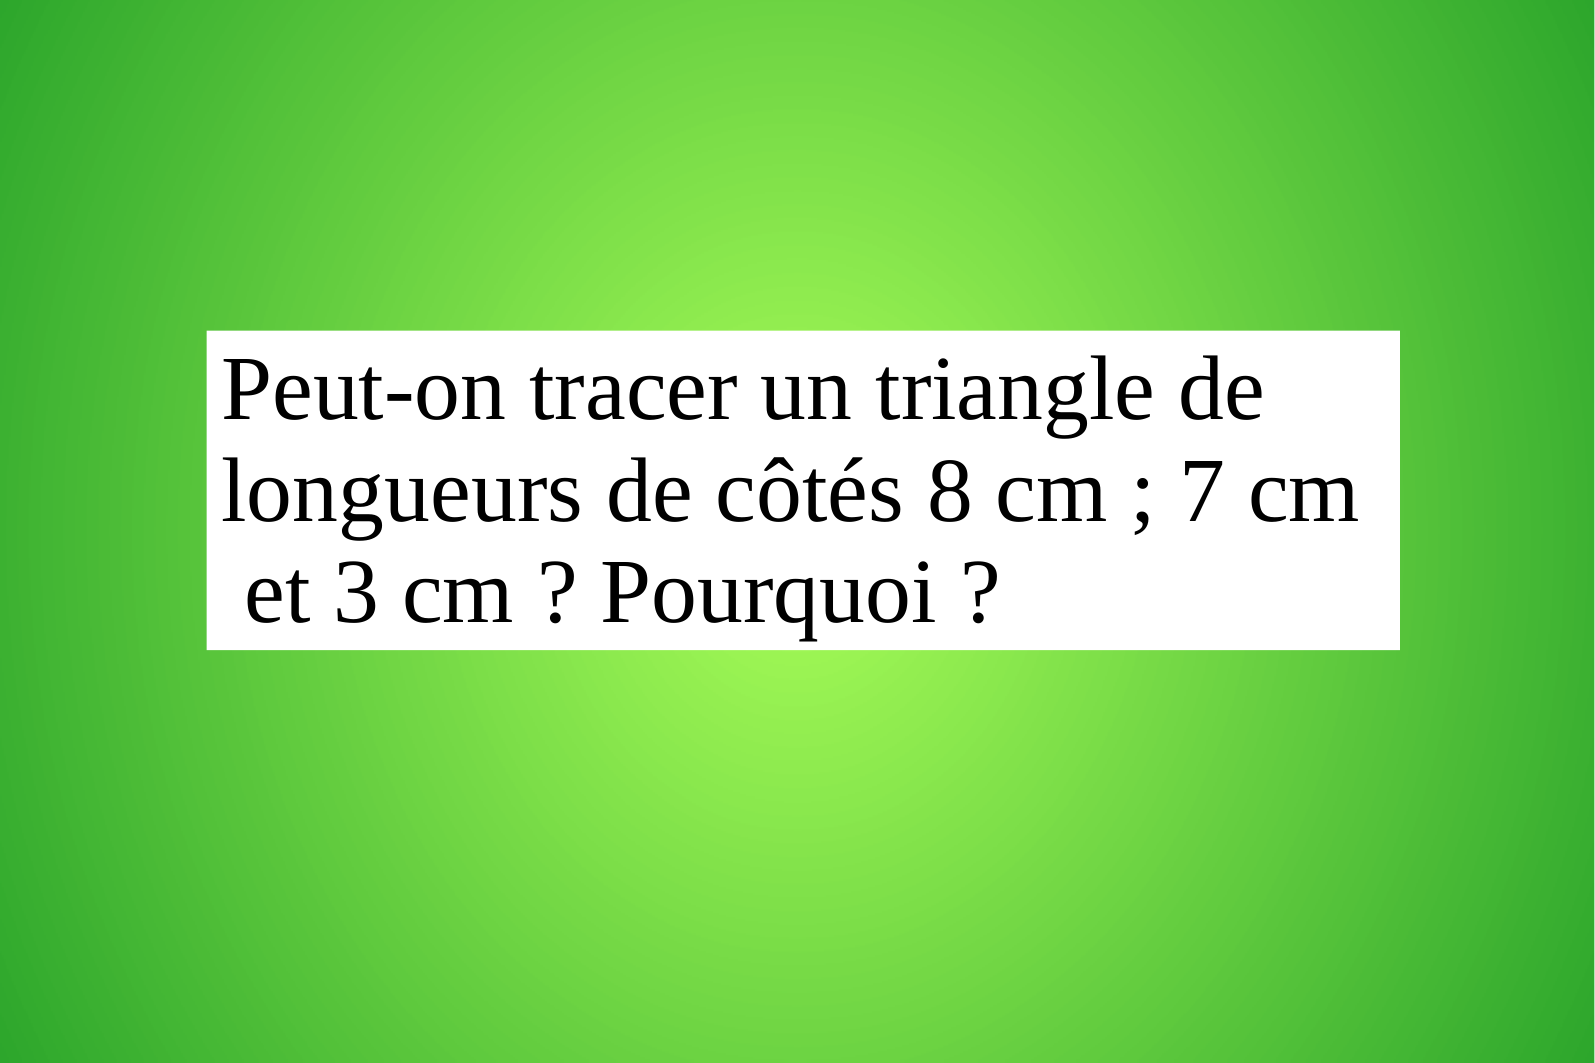

Peut-on tracer un triangle de
longueurs de côtés 8 cm ; 7 cm
 et 3 cm ? Pourquoi ?